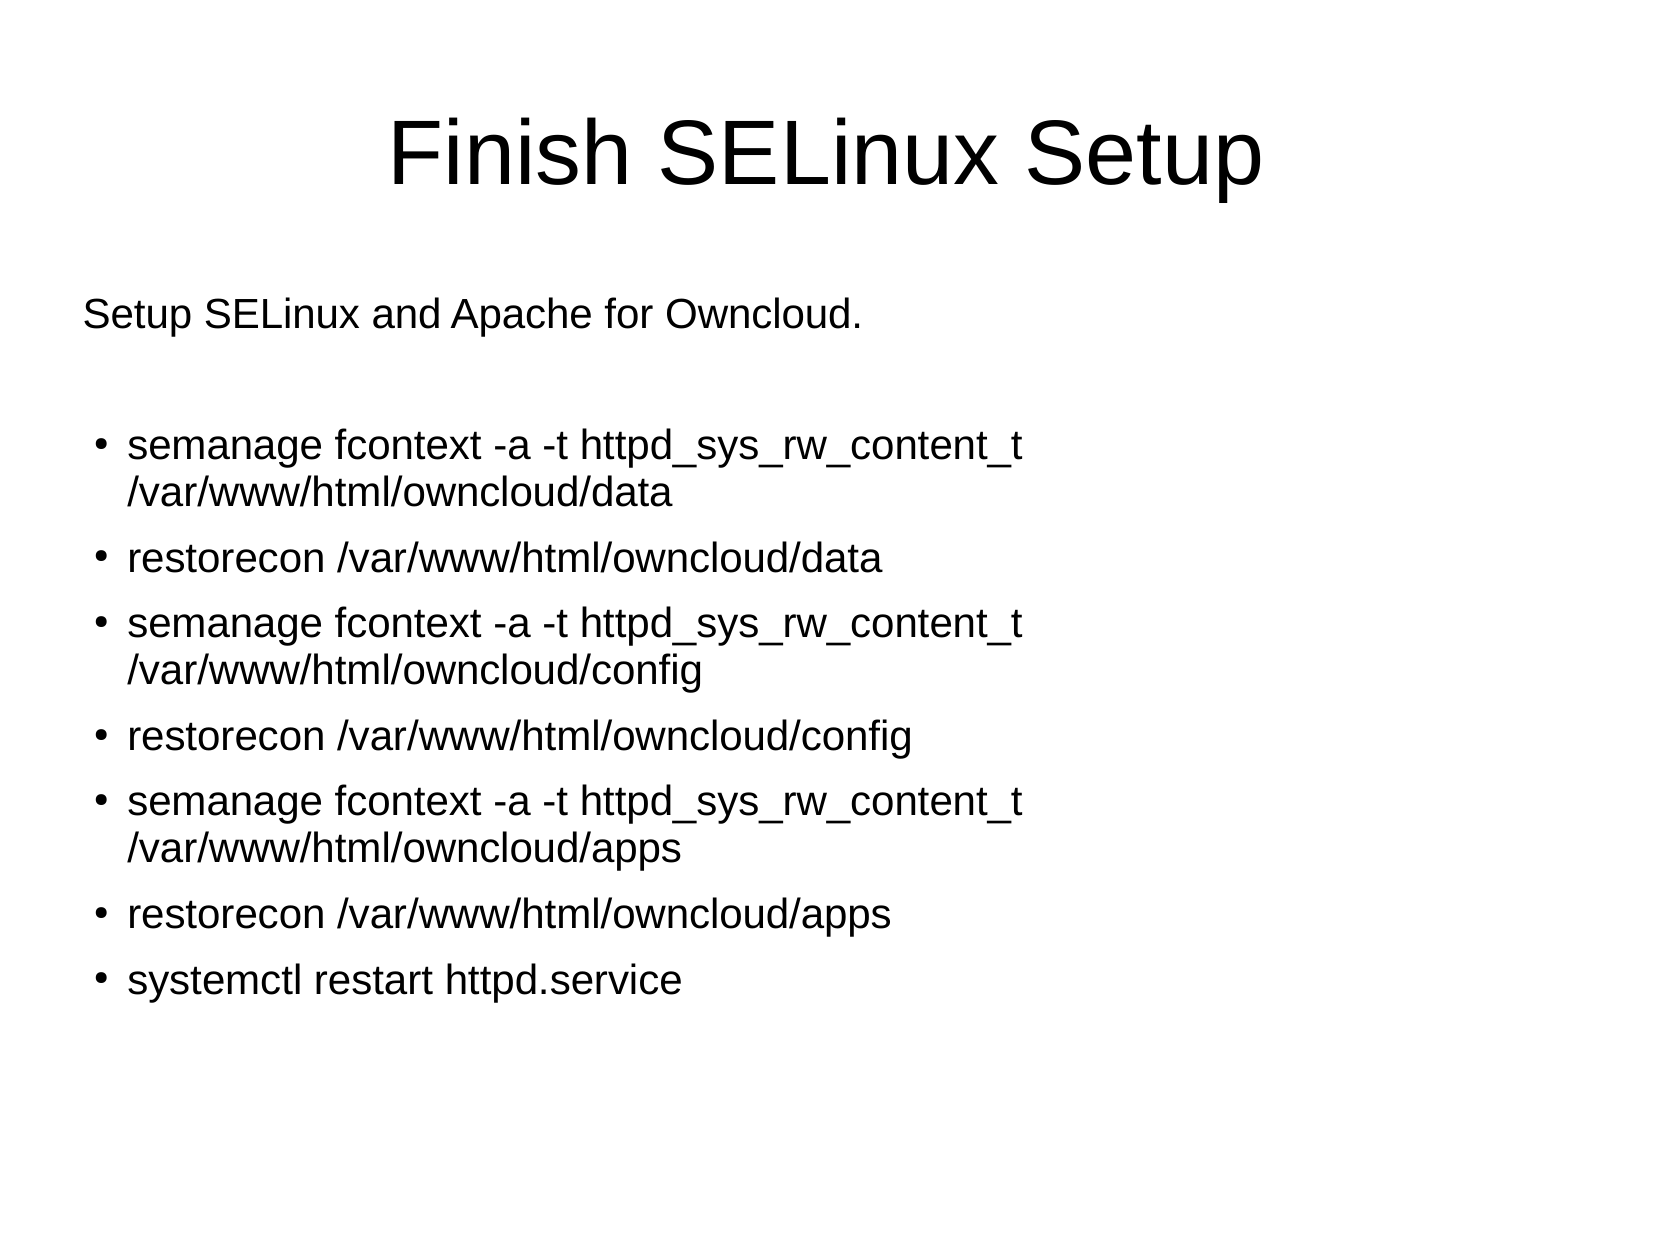

# Finish SELinux Setup
Setup SELinux and Apache for Owncloud.
semanage fcontext -a -t httpd_sys_rw_content_t /var/www/html/owncloud/data​
restorecon /var/www/html/owncloud/data
semanage fcontext -a -t httpd_sys_rw_content_t /var/www/html/owncloud/config
restorecon /var/www/html/owncloud/config
semanage fcontext -a -t httpd_sys_rw_content_t /var/www/html/owncloud/apps
restorecon /var/www/html/owncloud/apps
systemctl restart httpd.service